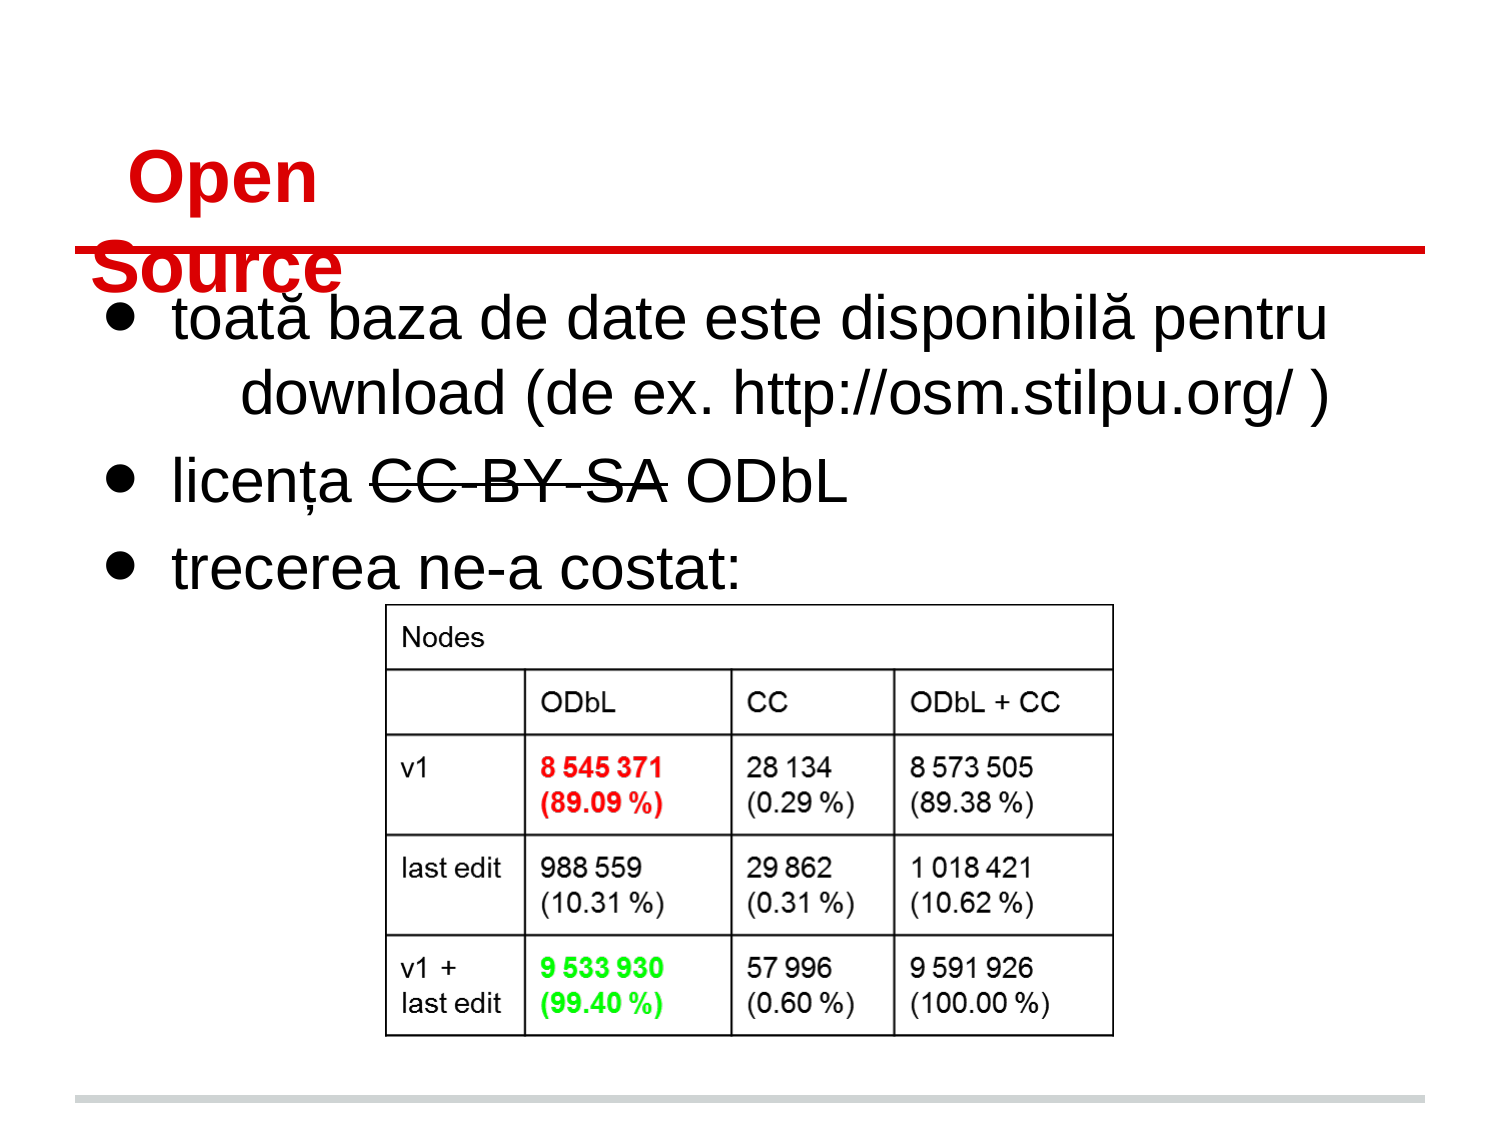

# Open Source
toată baza de date este disponibilă pentru download (de ex. http://osm.stilpu.org/ )
licența CC-BY-SA ODbL
trecerea ne-a costat: